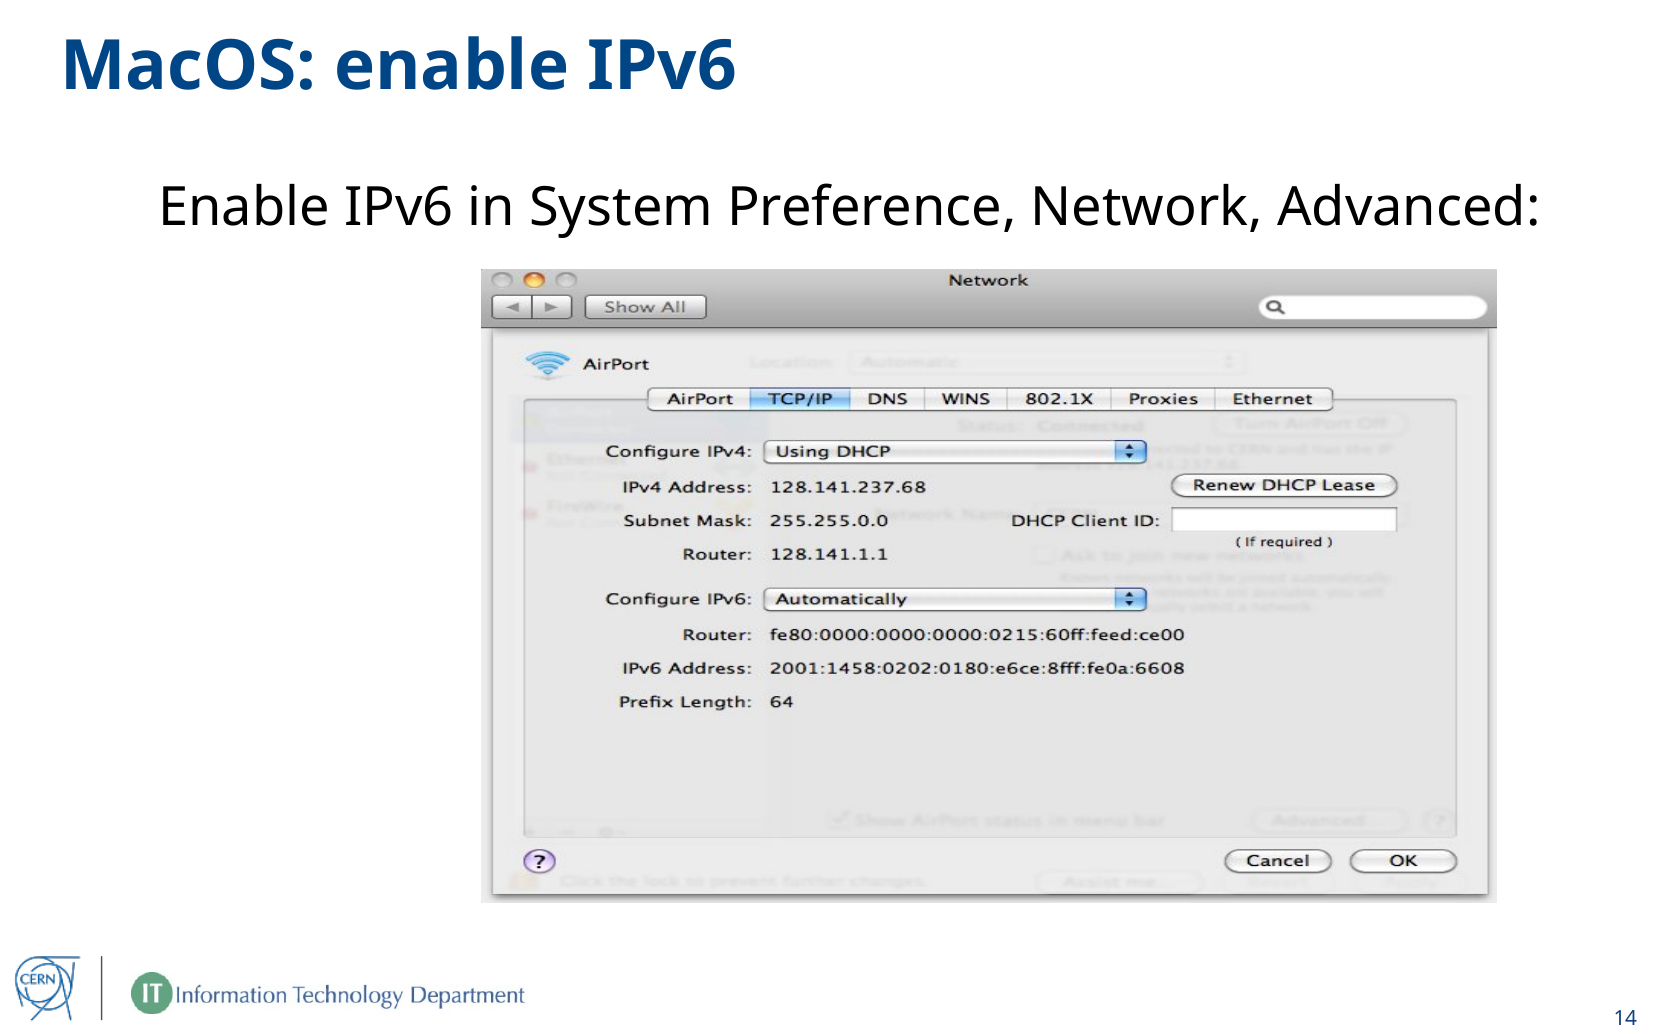

# MacOS: enable IPv6
Enable IPv6 in System Preference, Network, Advanced: